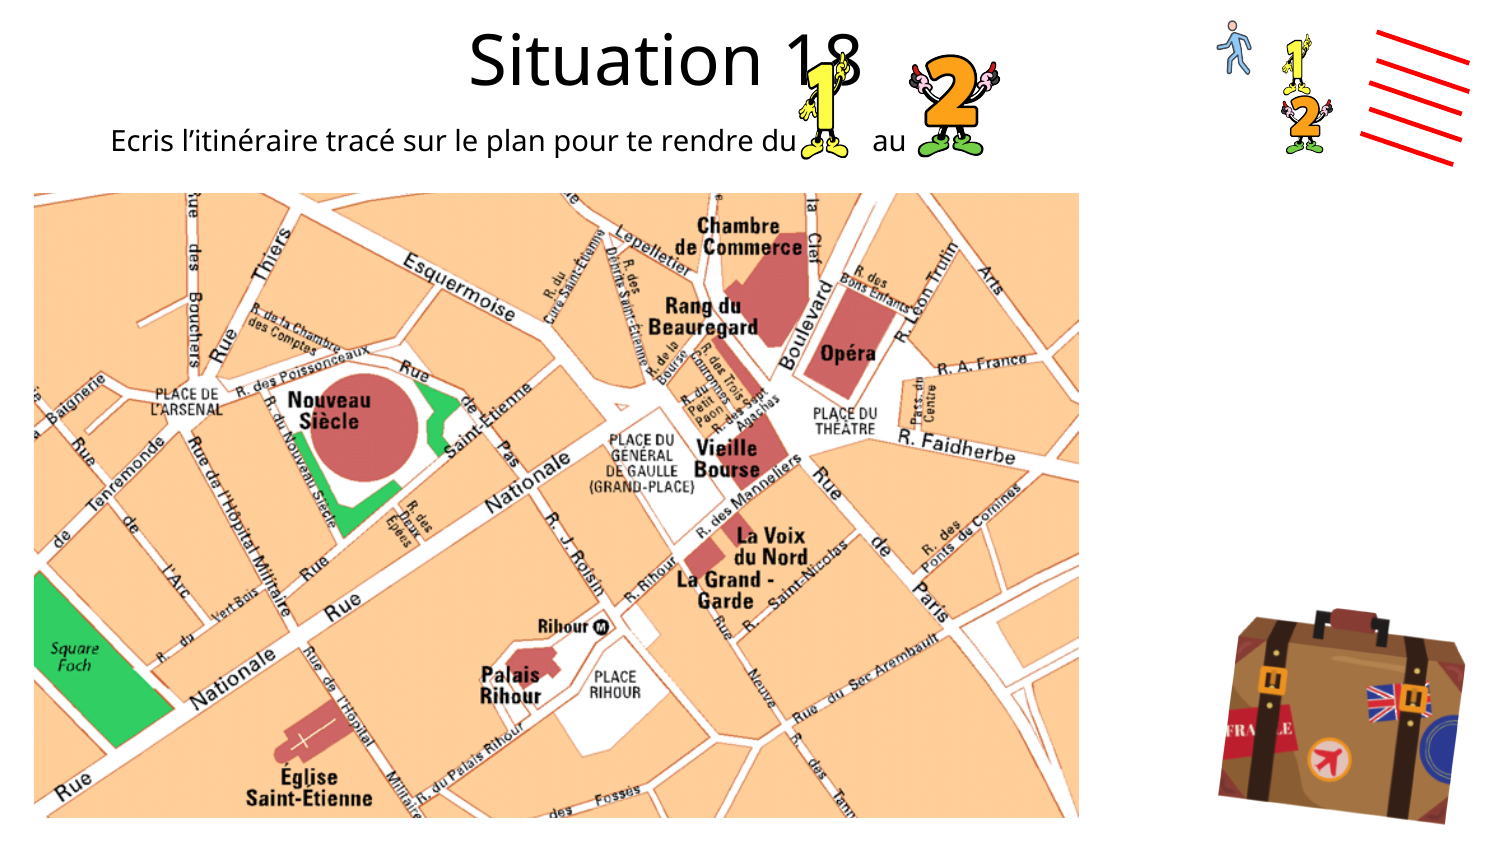

Situation 18
 Ecris l’itinéraire tracé sur le plan pour te rendre du au
copier/coller votre plan et